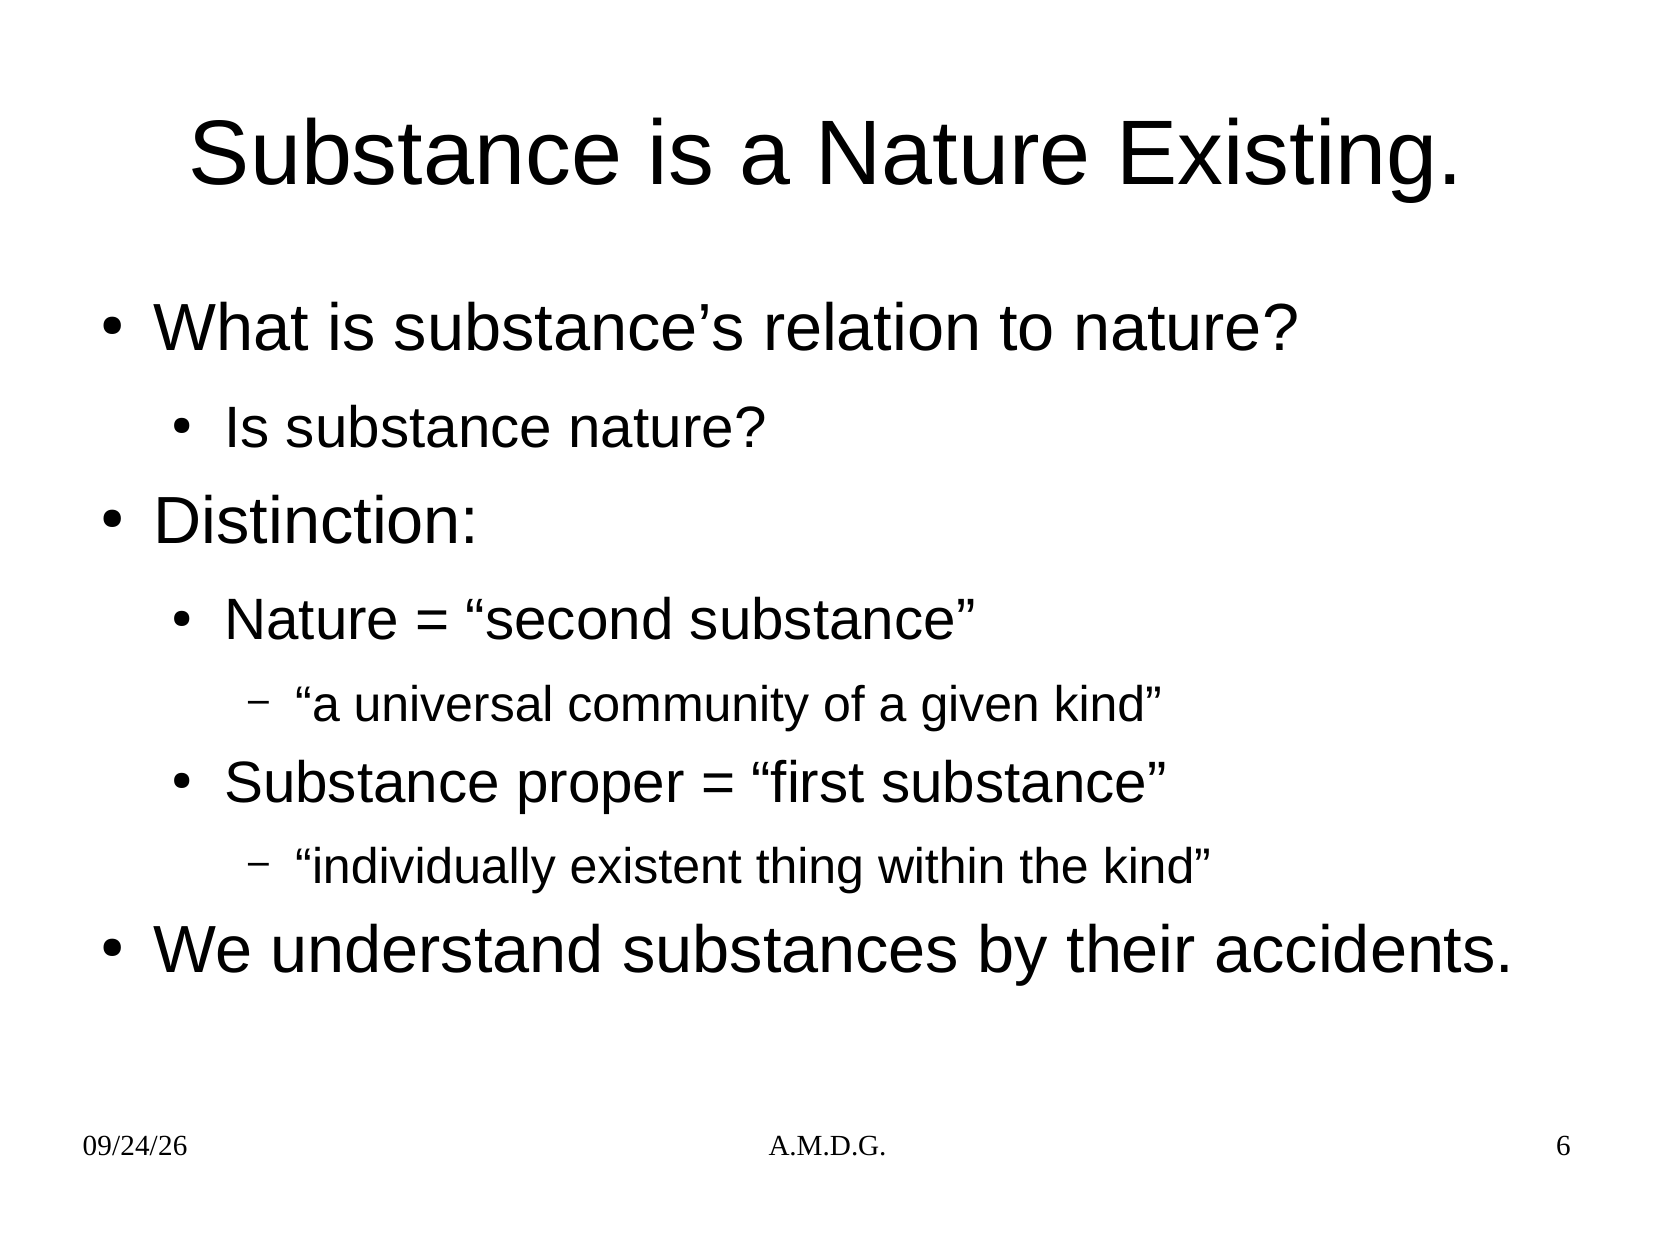

# Substance is a Nature Existing.
What is substance’s relation to nature?
Is substance nature?
Distinction:
Nature = “second substance”
“a universal community of a given kind”
Substance proper = “first substance”
“individually existent thing within the kind”
We understand substances by their accidents.
A.M.D.G.
6